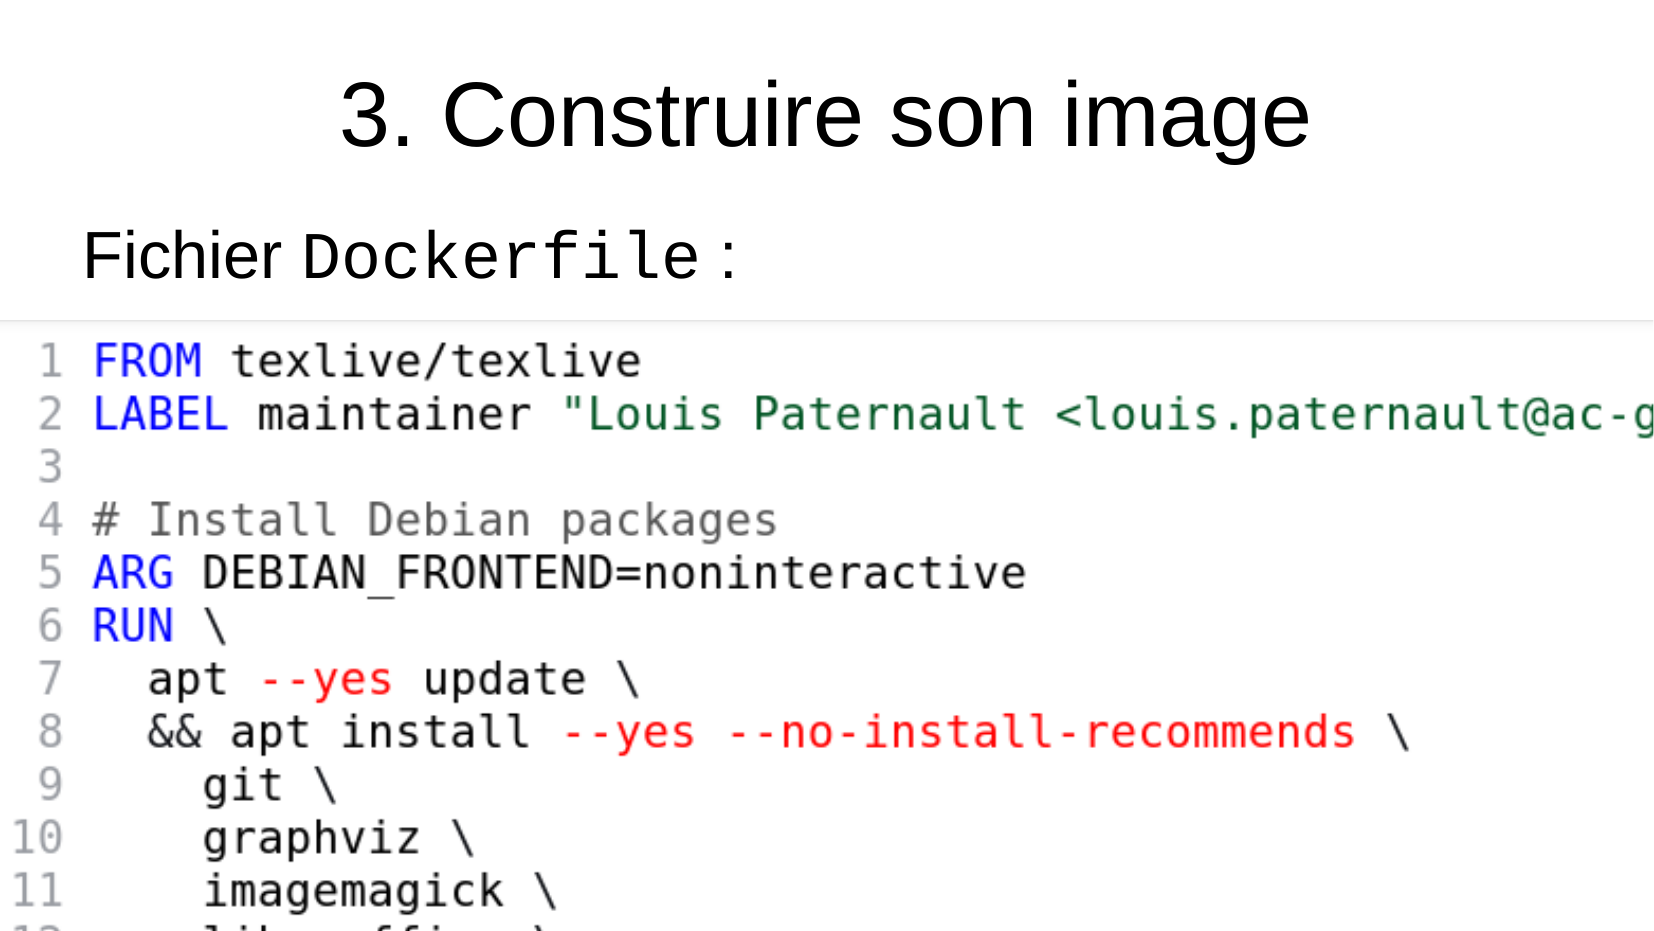

# 3. Construire son image
Fichier Dockerfile :